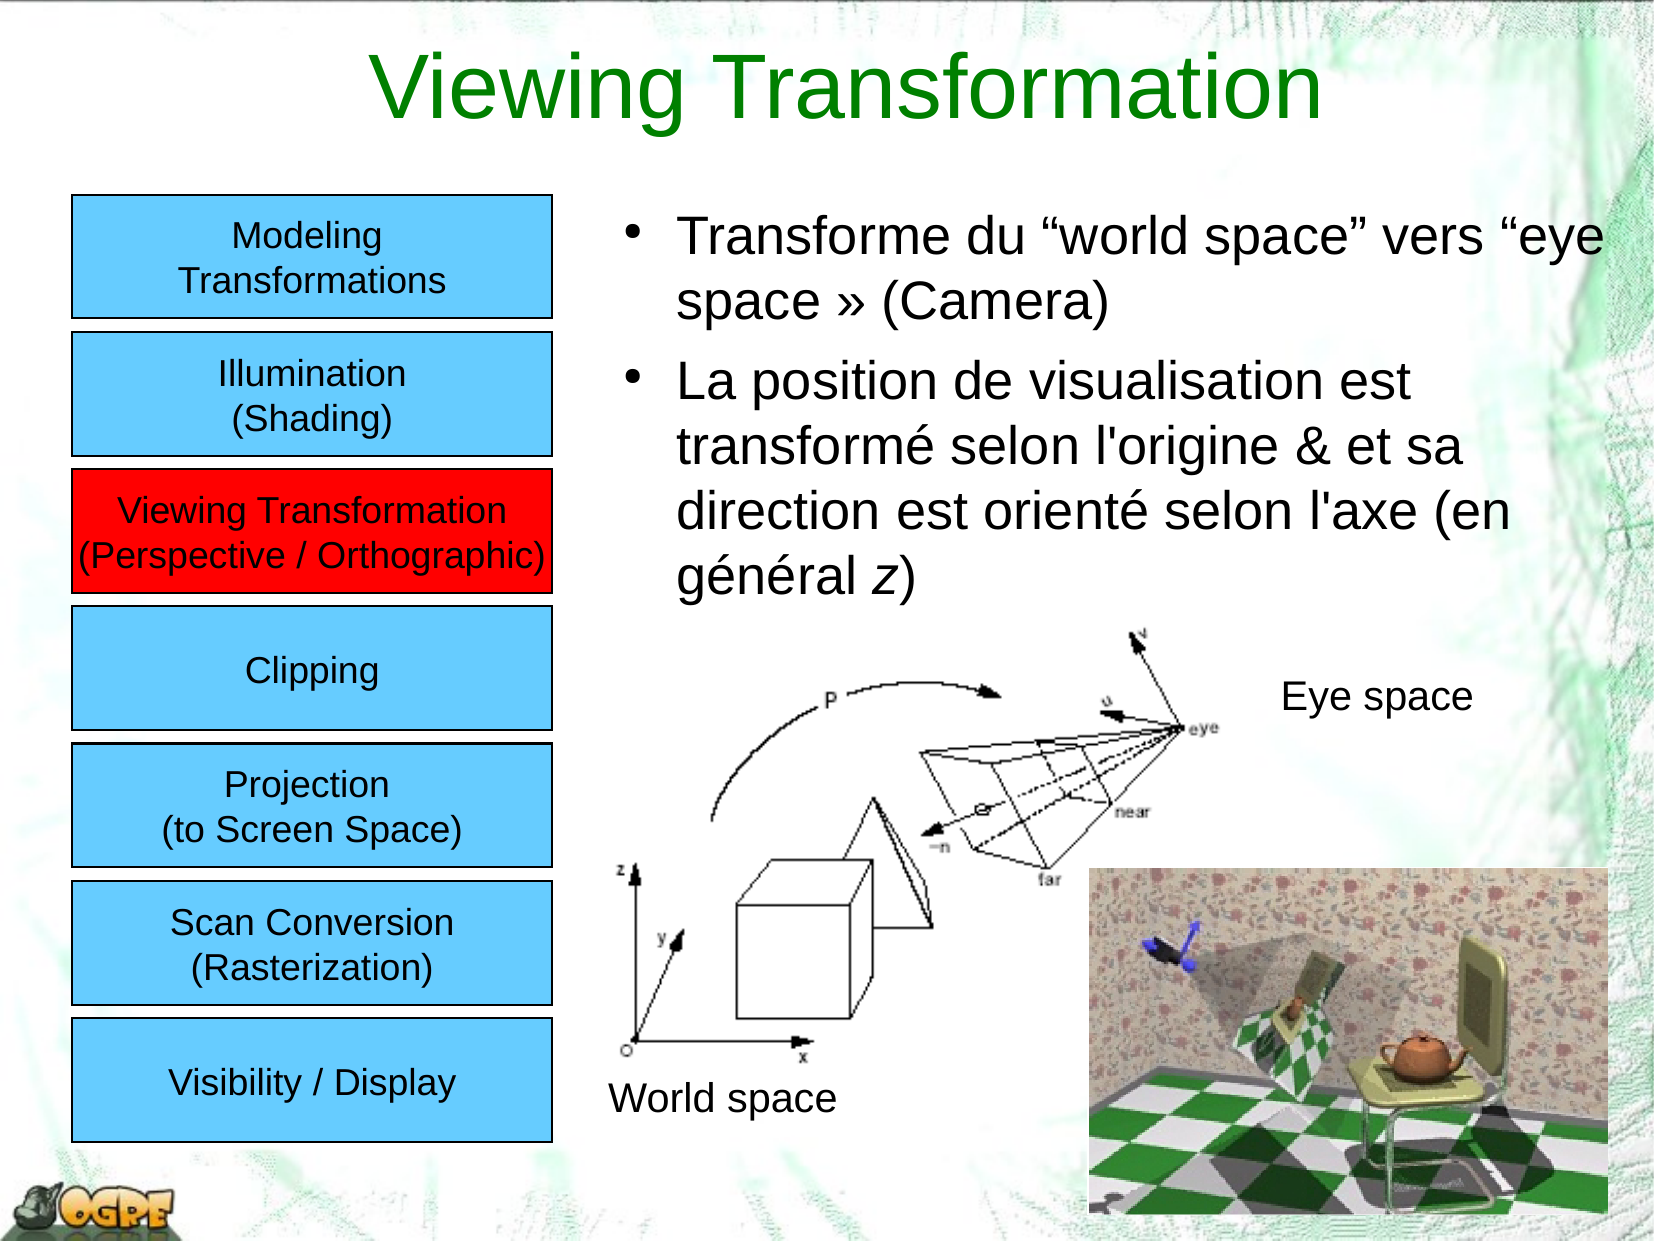

# Viewing Transformation
Transforme du “world space” vers “eye space » (Camera)
La position de visualisation est transformé selon l'origine & et sa direction est orienté selon l'axe (en général z)
Modeling
Transformations
Illumination
(Shading)
Viewing Transformation
(Perspective / Orthographic)
Clipping
Eye space
Projection
(to Screen Space)
Scan Conversion
(Rasterization)
Visibility / Display
World space